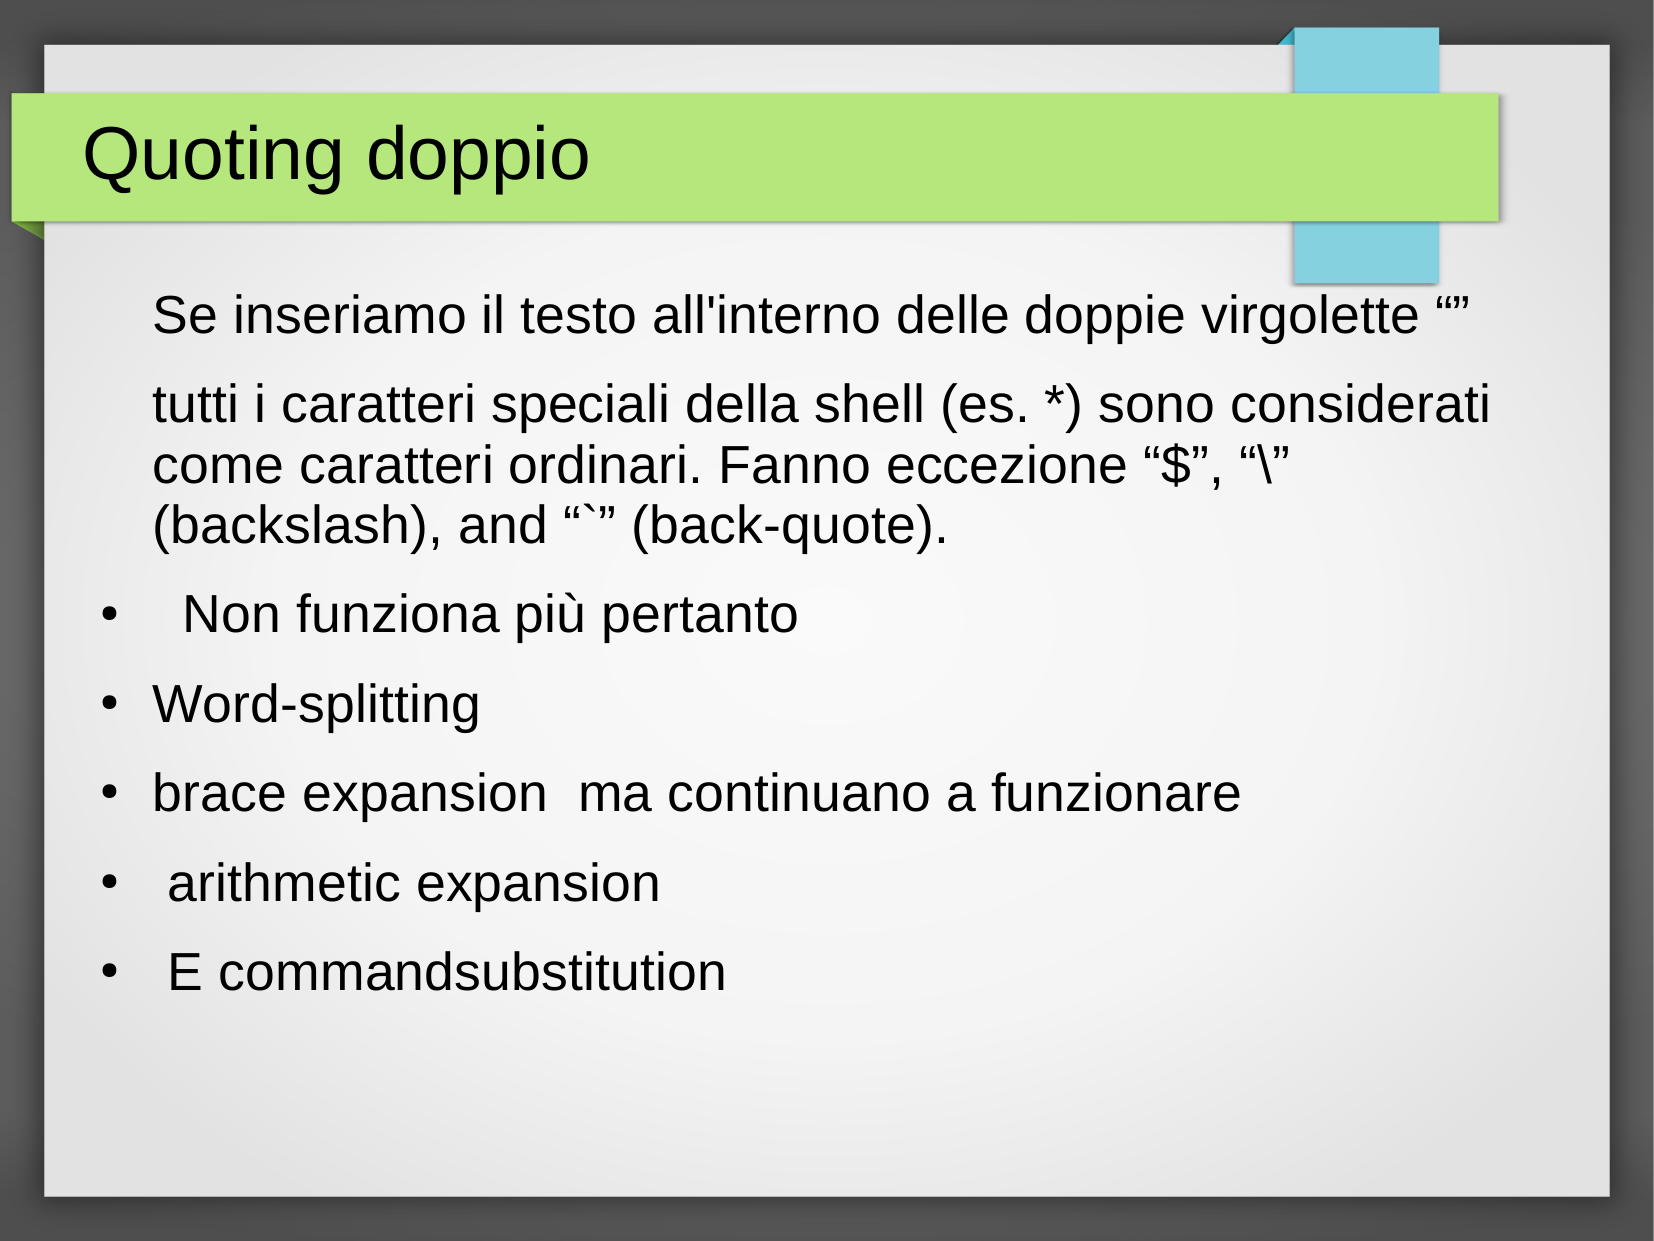

# Quoting doppio
Se inseriamo il testo all'interno delle doppie virgolette “”
tutti i caratteri speciali della shell (es. *) sono considerati come caratteri ordinari. Fanno eccezione “$”, “\” (backslash), and “`” (back-quote).
 Non funziona più pertanto
Word-splitting
brace expansion ma continuano a funzionare
 arithmetic expansion
 E commandsubstitution